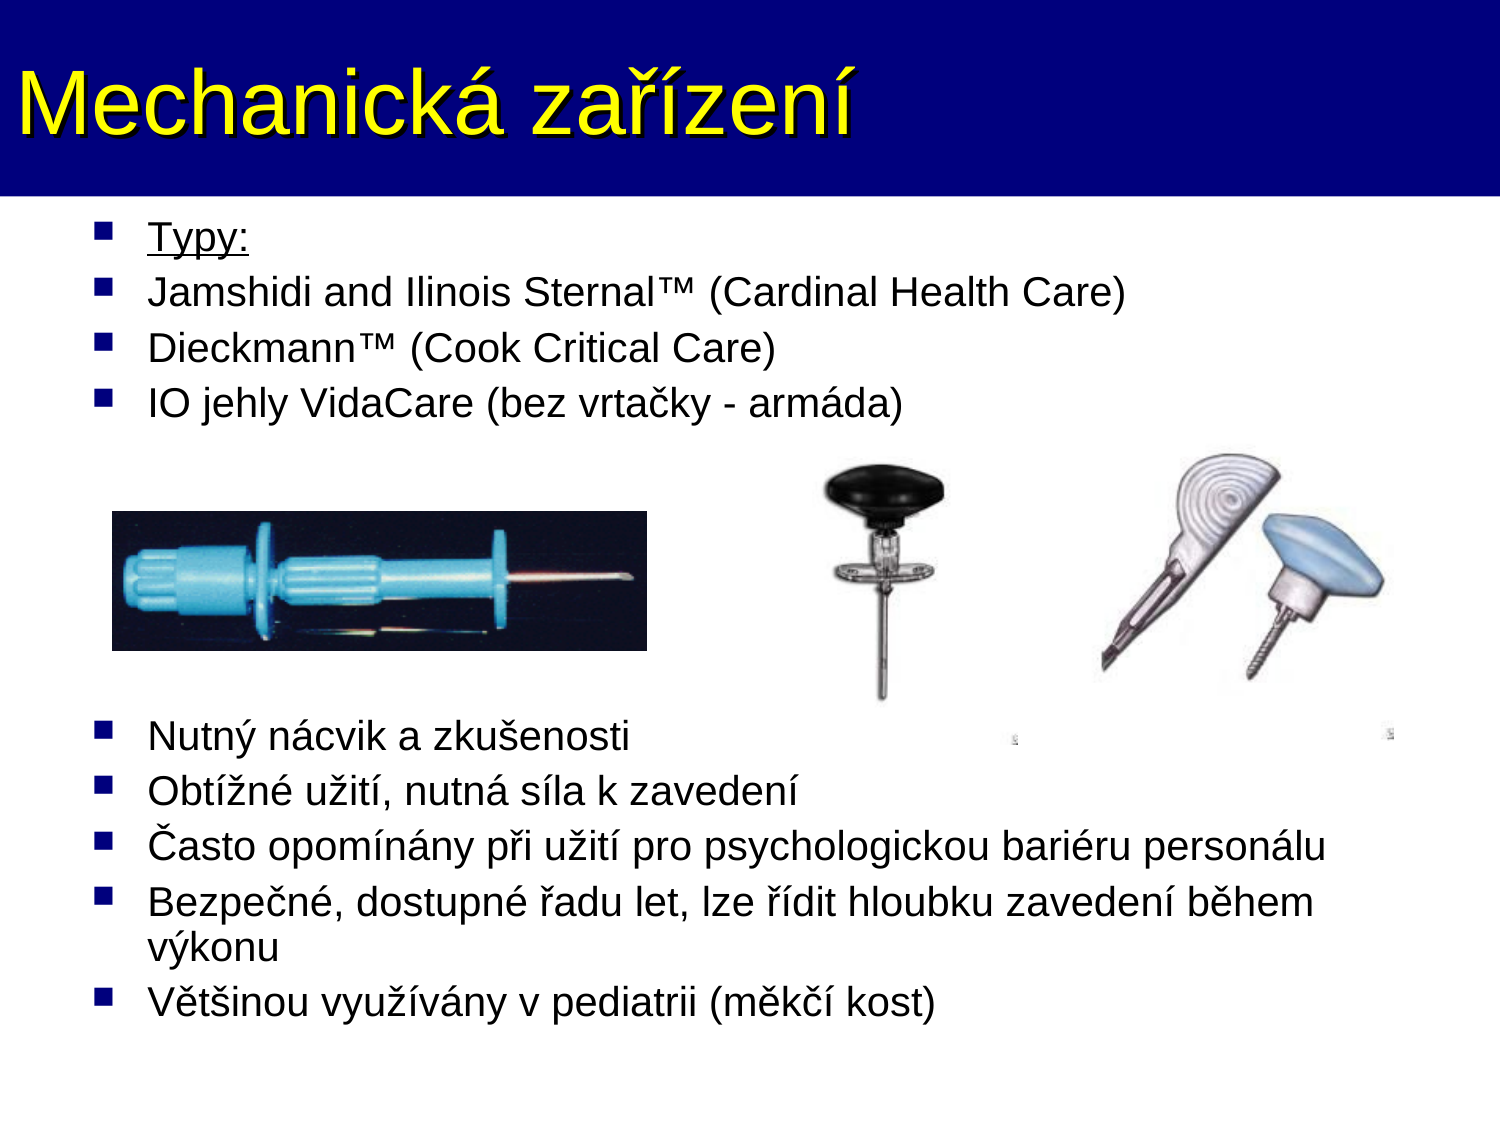

Mechanická zařízení
Typy:
Jamshidi and Ilinois Sternal™ (Cardinal Health Care)
Dieckmann™ (Cook Critical Care)
IO jehly VidaCare (bez vrtačky - armáda)
Nutný nácvik a zkušenosti
Obtížné užití, nutná síla k zavedení
Často opomínány při užití pro psychologickou bariéru personálu
Bezpečné, dostupné řadu let, lze řídit hloubku zavedení během výkonu
Většinou využívány v pediatrii (měkčí kost)